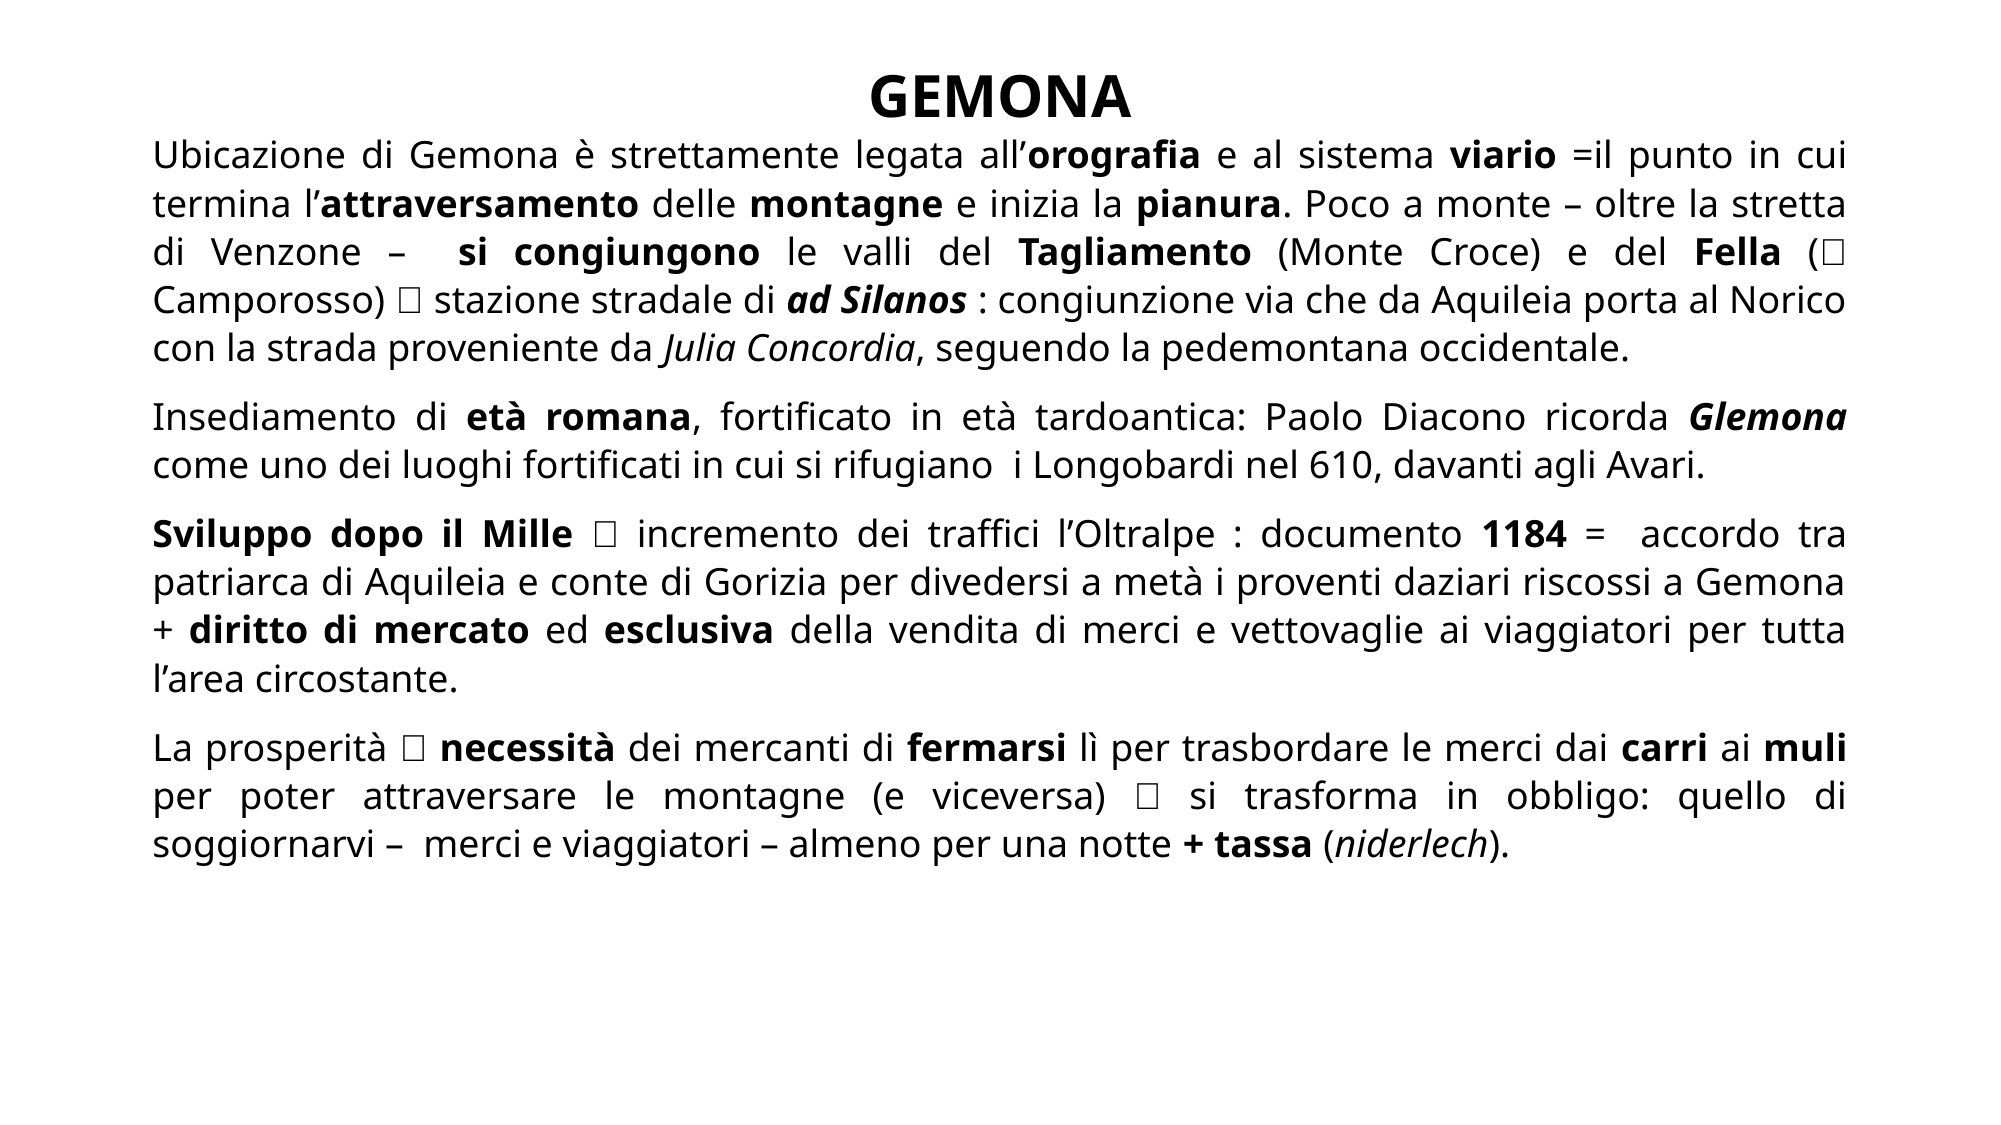

# GEMONA
Ubicazione di Gemona è strettamente legata all’orografia e al sistema viario =il punto in cui termina l’attraversamento delle montagne e inizia la pianura. Poco a monte – oltre la stretta di Venzone – si congiungono le valli del Tagliamento (Monte Croce) e del Fella ( Camporosso)  stazione stradale di ad Silanos : congiunzione via che da Aquileia porta al Norico con la strada proveniente da Julia Concordia, seguendo la pedemontana occidentale.
Insediamento di età romana, fortificato in età tardoantica: Paolo Diacono ricorda Glemona come uno dei luoghi fortificati in cui si rifugiano i Longobardi nel 610, davanti agli Avari.
Sviluppo dopo il Mille  incremento dei traffici l’Oltralpe : documento 1184 = accordo tra patriarca di Aquileia e conte di Gorizia per divedersi a metà i proventi daziari riscossi a Gemona + diritto di mercato ed esclusiva della vendita di merci e vettovaglie ai viaggiatori per tutta l’area circostante.
La prosperità  necessità dei mercanti di fermarsi lì per trasbordare le merci dai carri ai muli per poter attraversare le montagne (e viceversa)  si trasforma in obbligo: quello di soggiornarvi – merci e viaggiatori – almeno per una notte + tassa (niderlech).